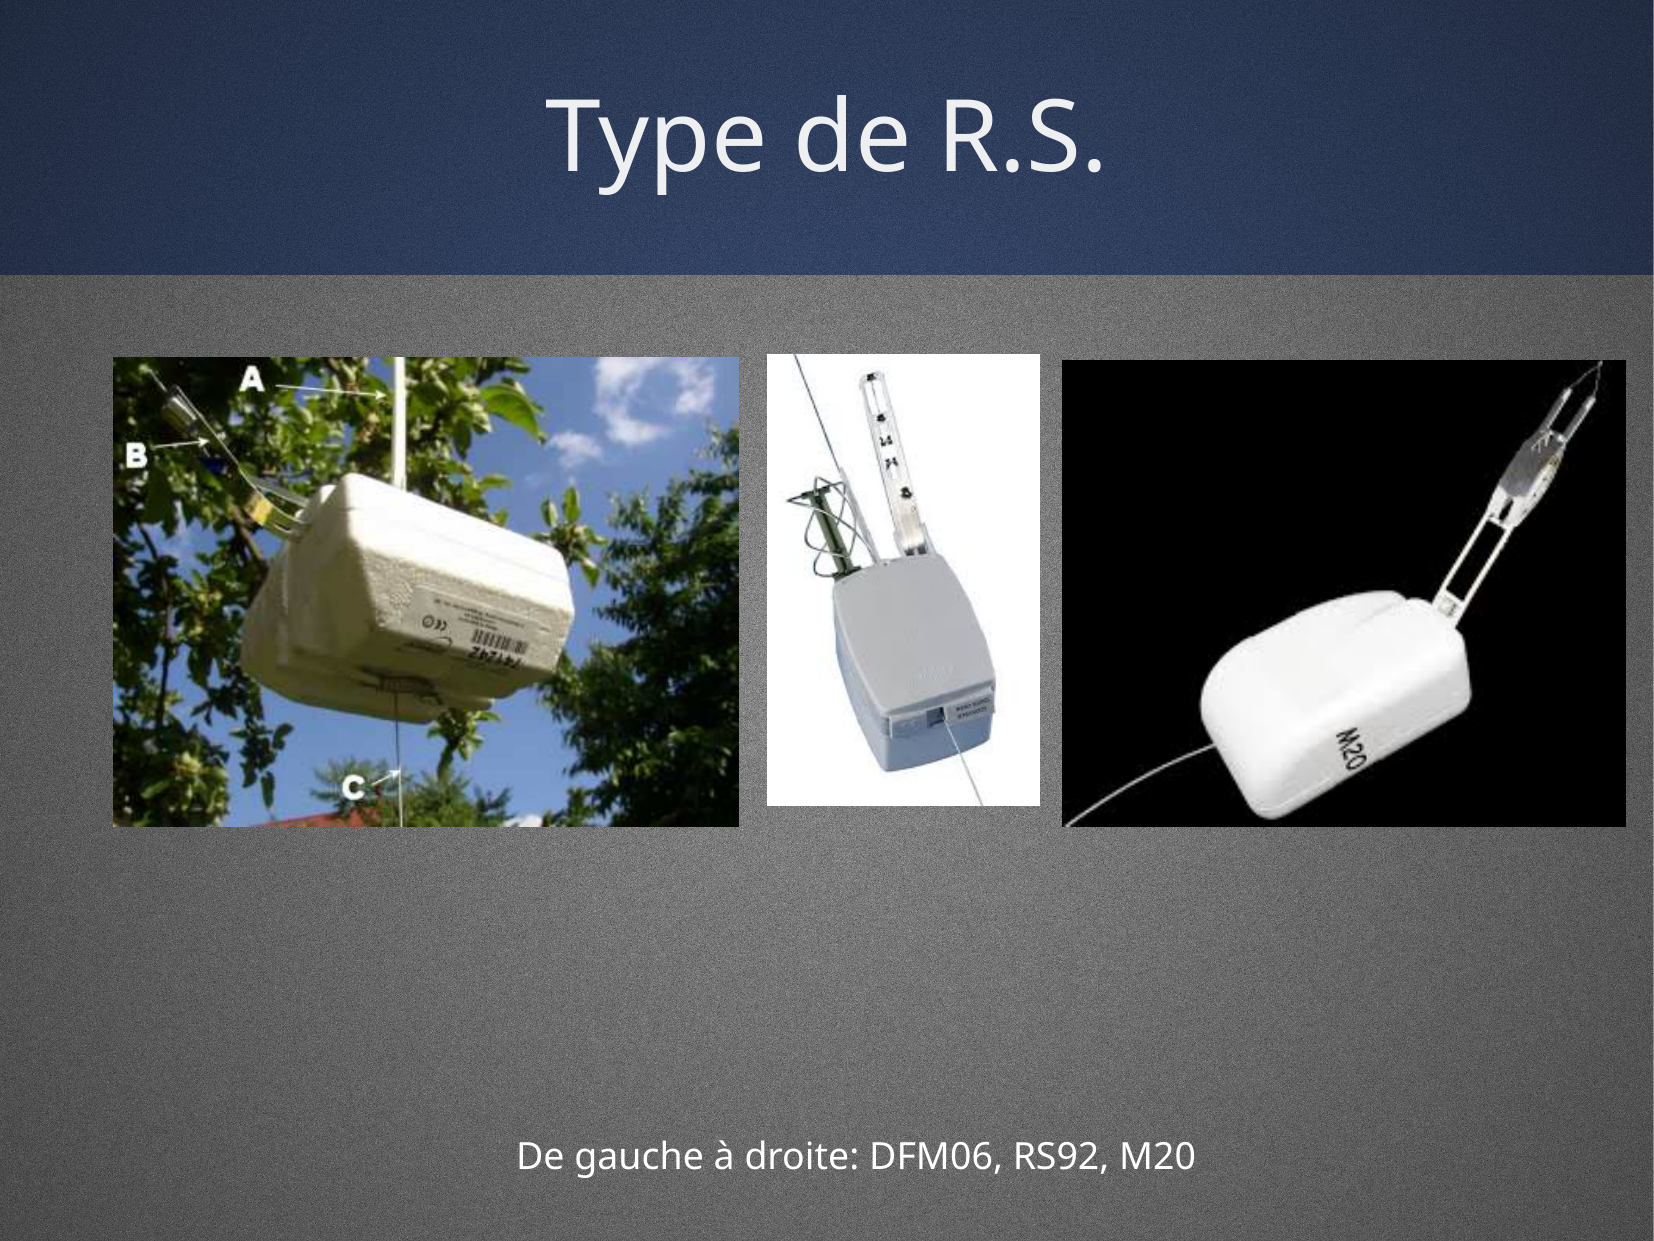

# Type de R.S.
De gauche à droite: DFM06, RS92, M20